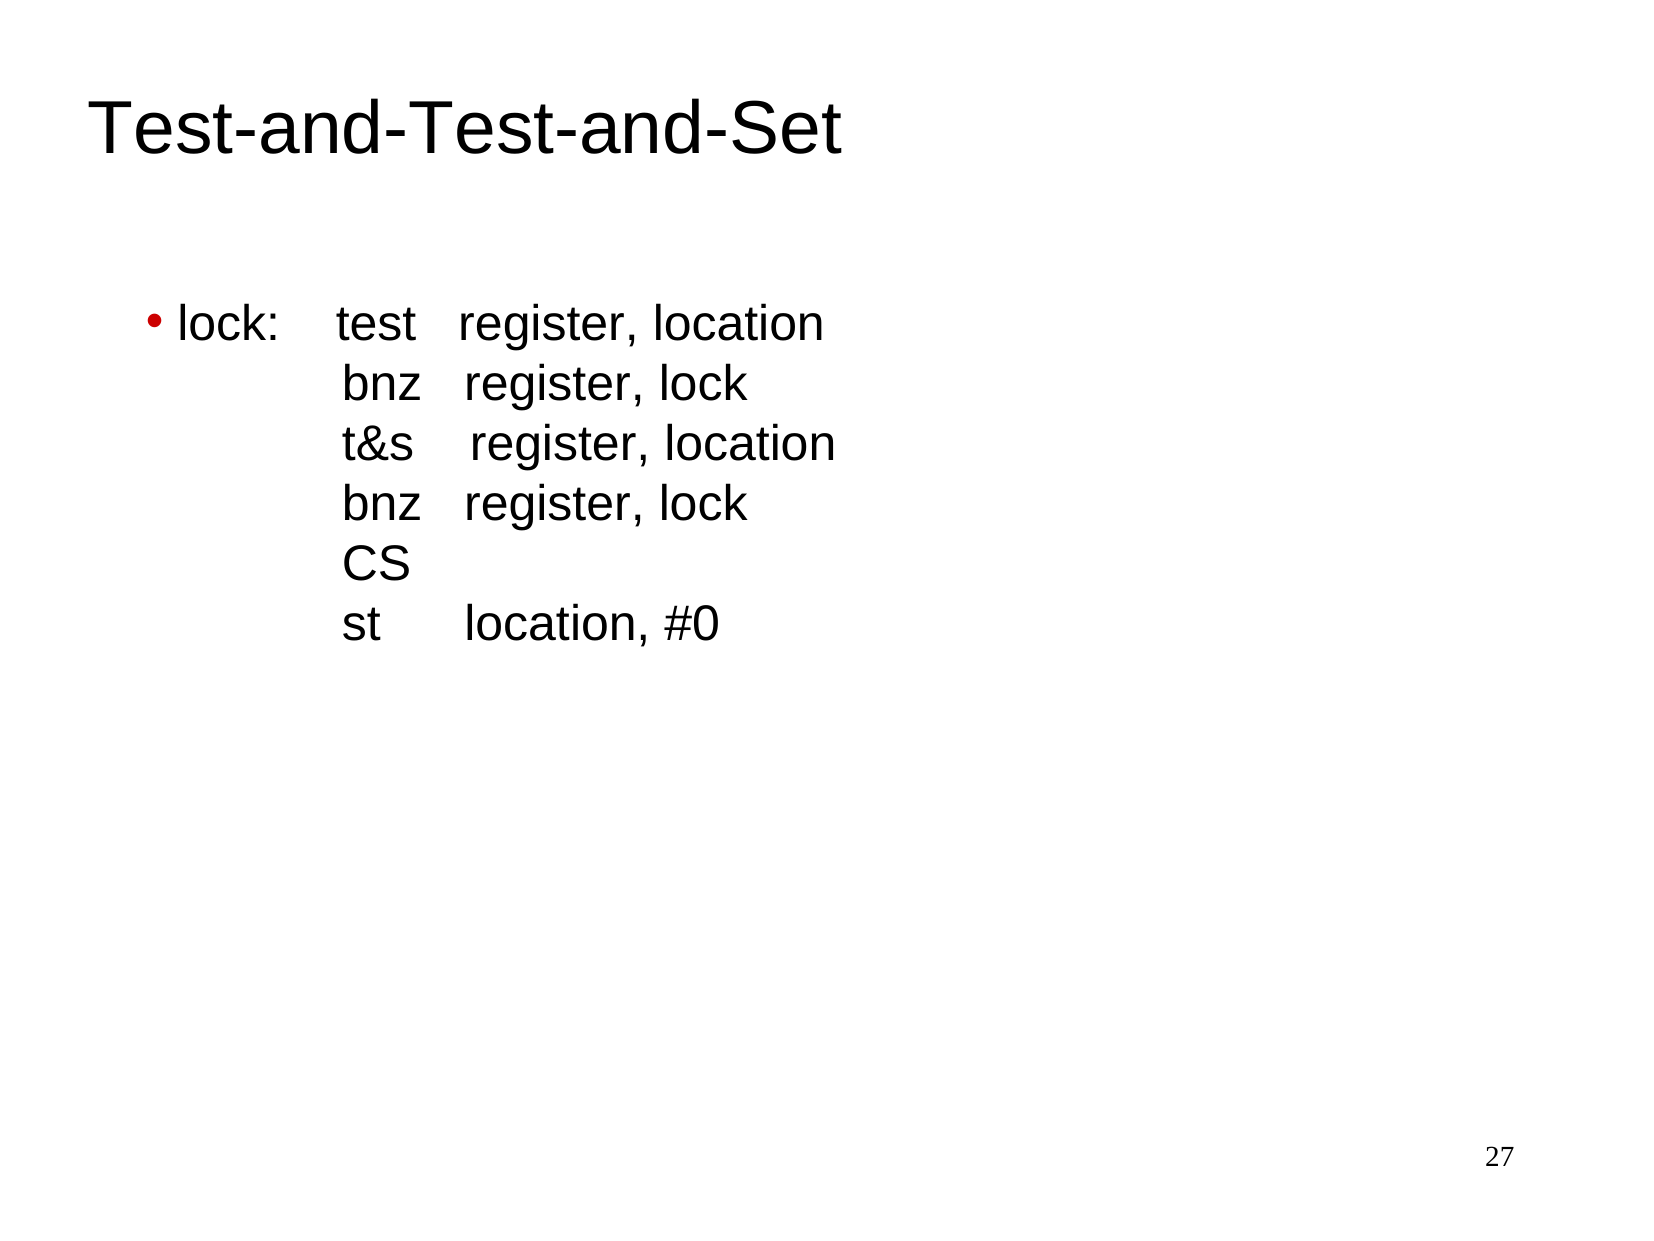

Test-and-Test-and-Set
 lock: test register, location
 bnz register, lock
 t&s register, location
 bnz register, lock
 CS
 st location, #0